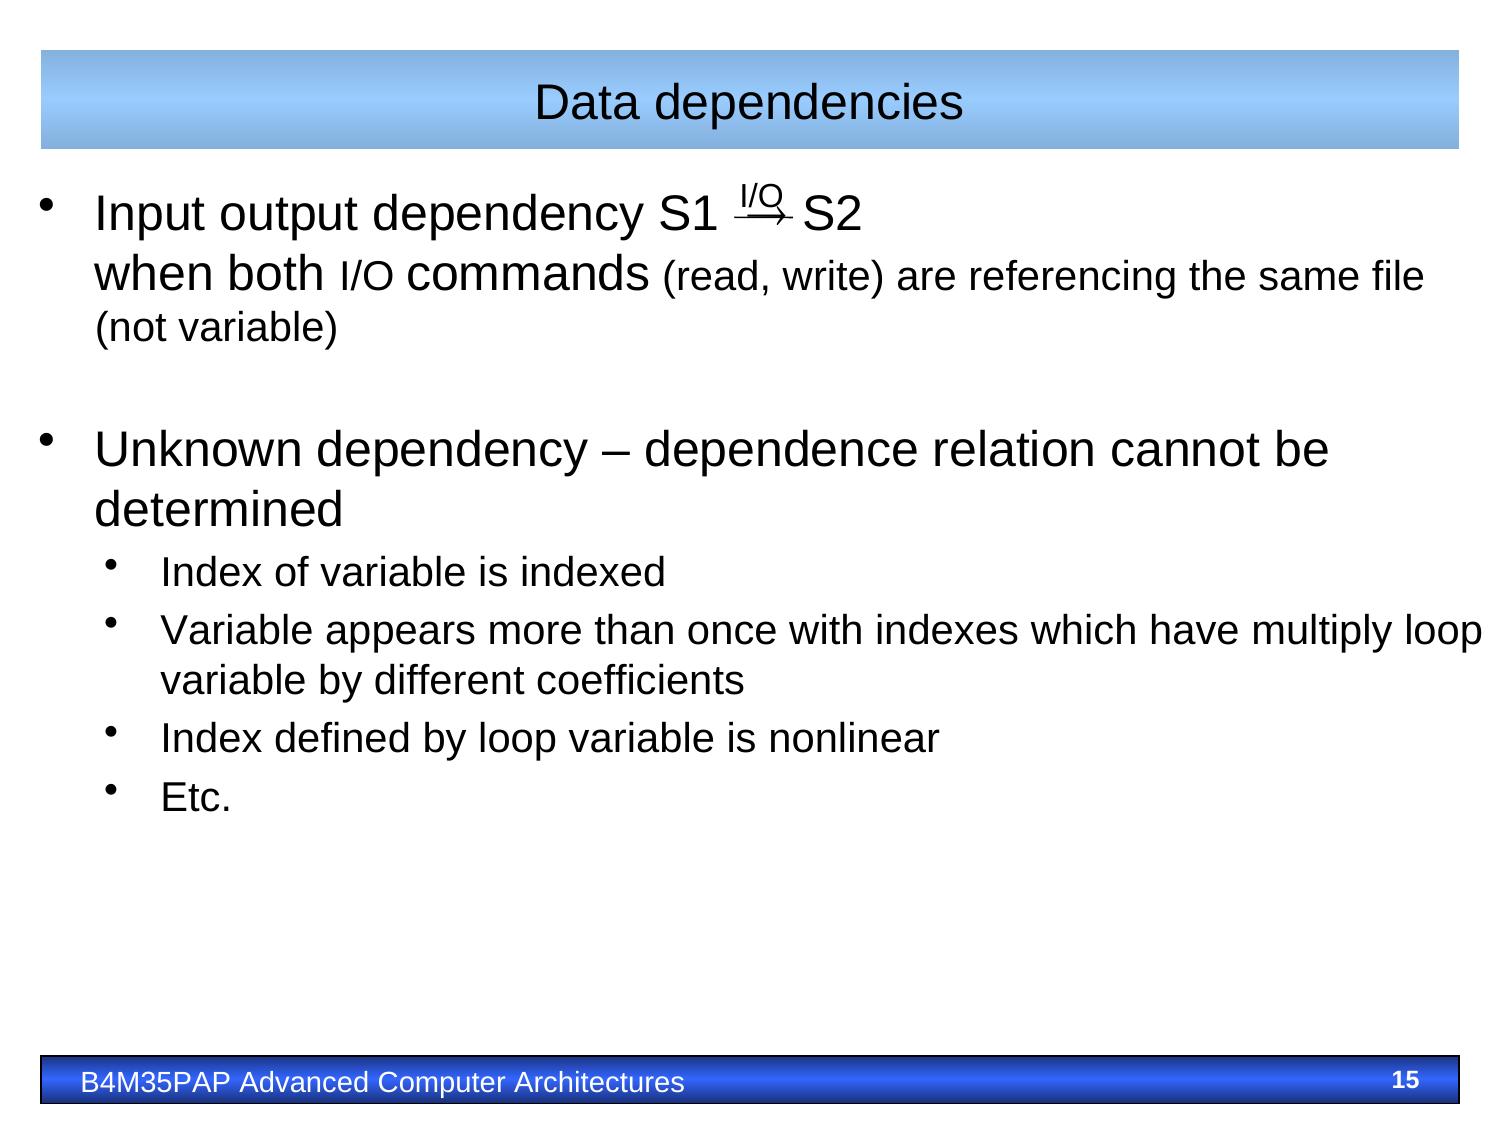

# Data dependencies
I/O
Input output dependency S1  S2
when both I/O commands (read, write) are referencing the same file (not variable)
Unknown dependency – dependence relation cannot be determined
Index of variable is indexed
Variable appears more than once with indexes which have multiply loop variable by different coefficients
Index defined by loop variable is nonlinear
Etc.